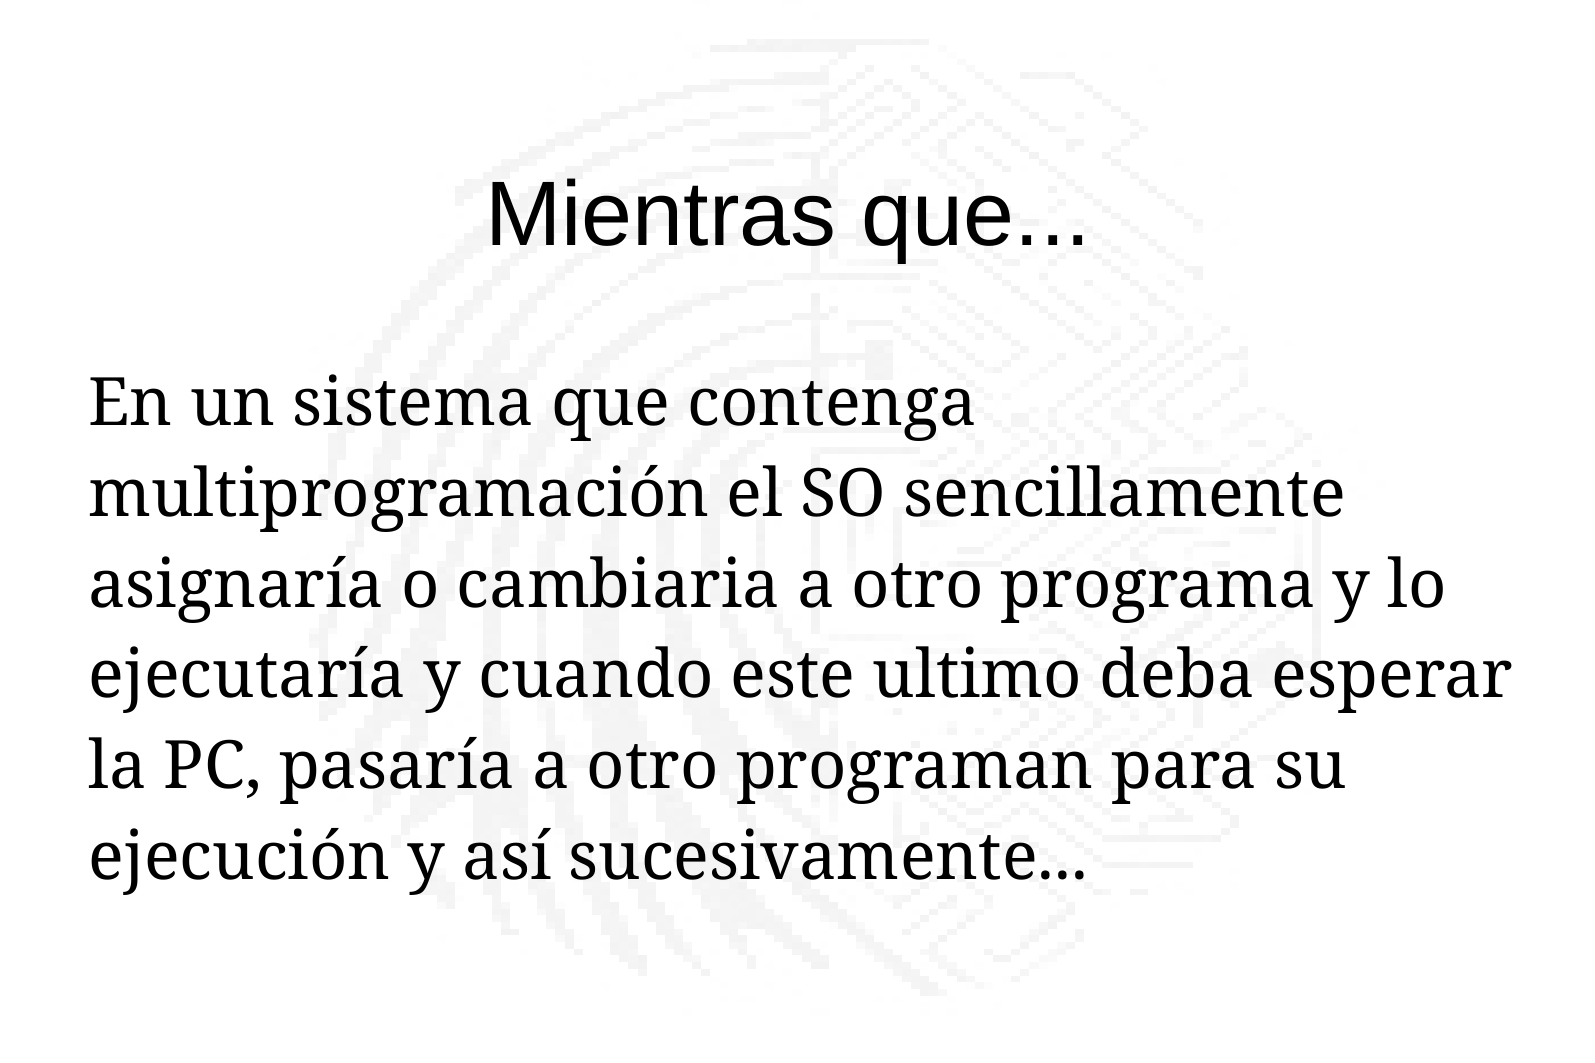

# Mientras que...
En un sistema que contenga multiprogramación el SO sencillamente asignaría o cambiaria a otro programa y lo ejecutaría y cuando este ultimo deba esperar la PC, pasaría a otro programan para su ejecución y así sucesivamente...